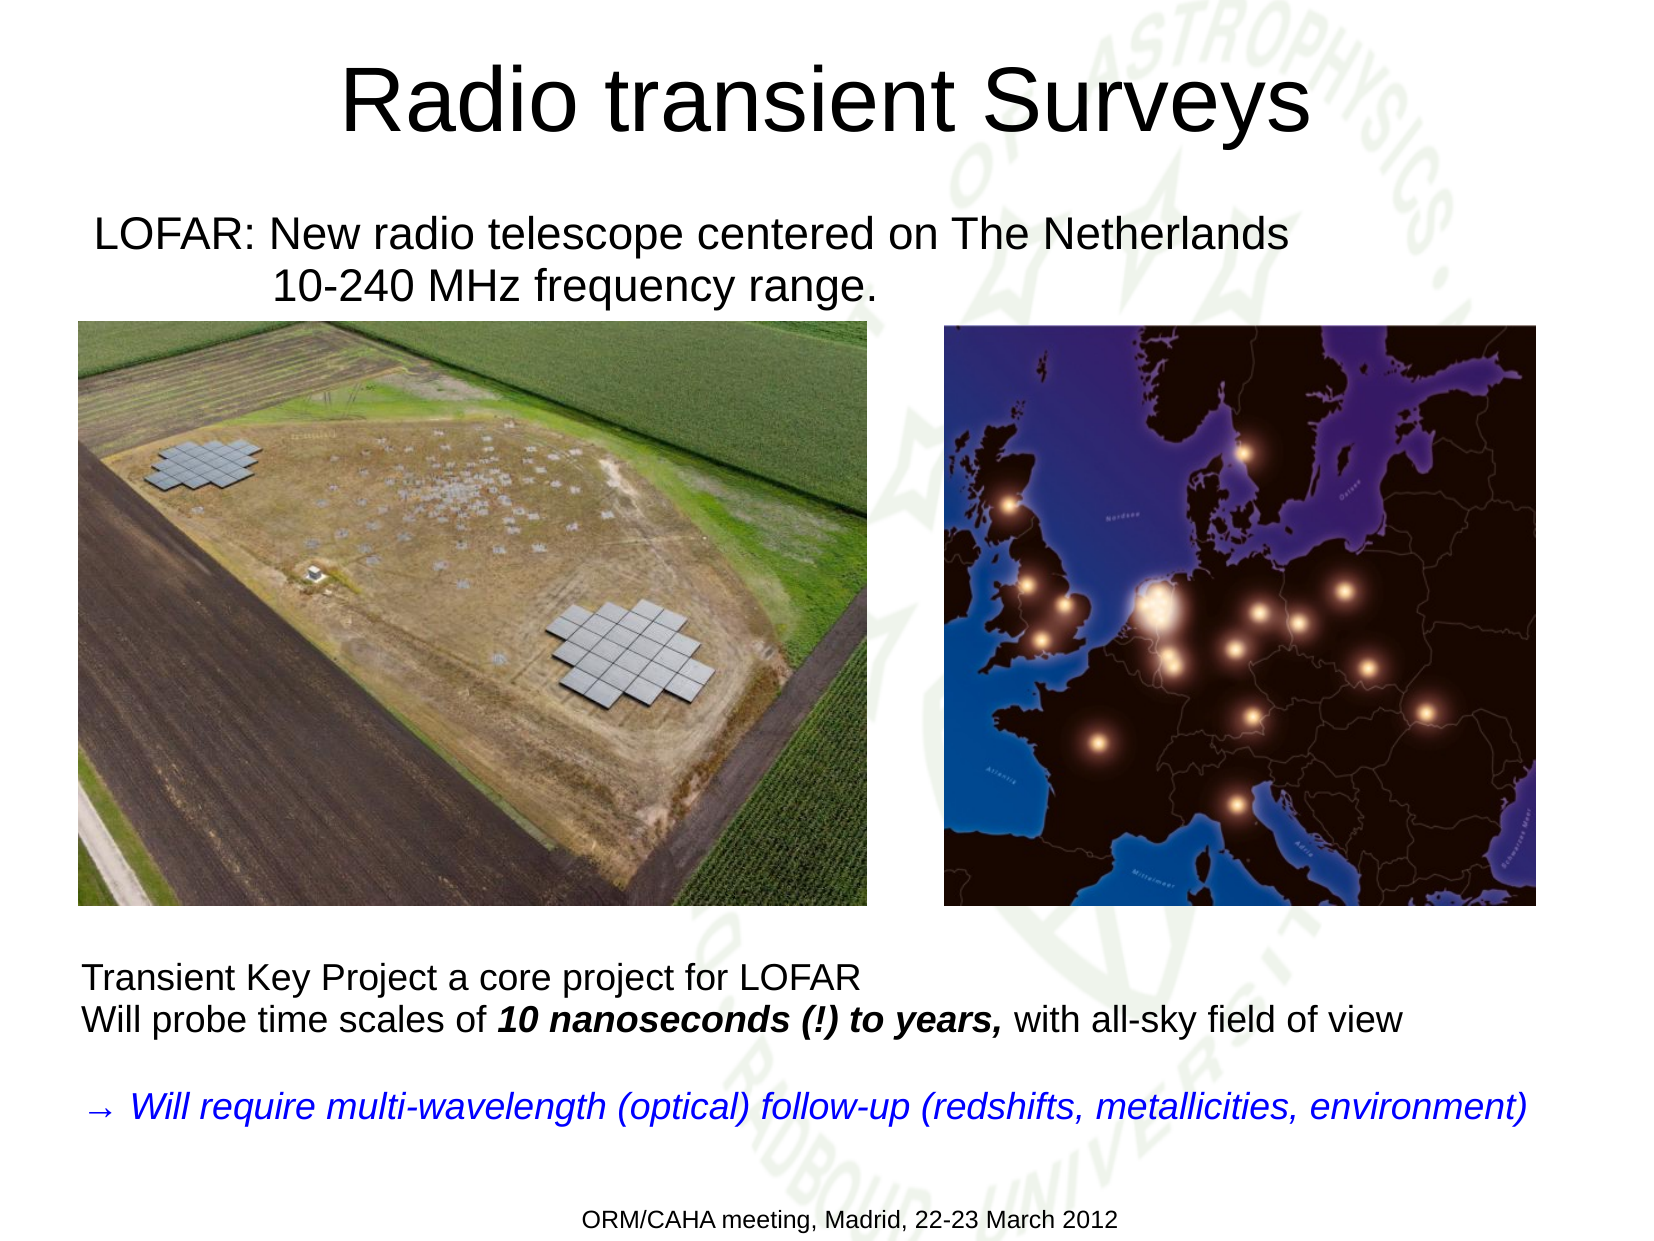

# Radio transient Surveys
LOFAR: New radio telescope centered on The Netherlands
 10-240 MHz frequency range.
Transient Key Project a core project for LOFAR
Will probe time scales of 10 nanoseconds (!) to years, with all-sky field of view
→ Will require multi-wavelength (optical) follow-up (redshifts, metallicities, environment)
ORM/CAHA meeting, Madrid, 22-23 March 2012